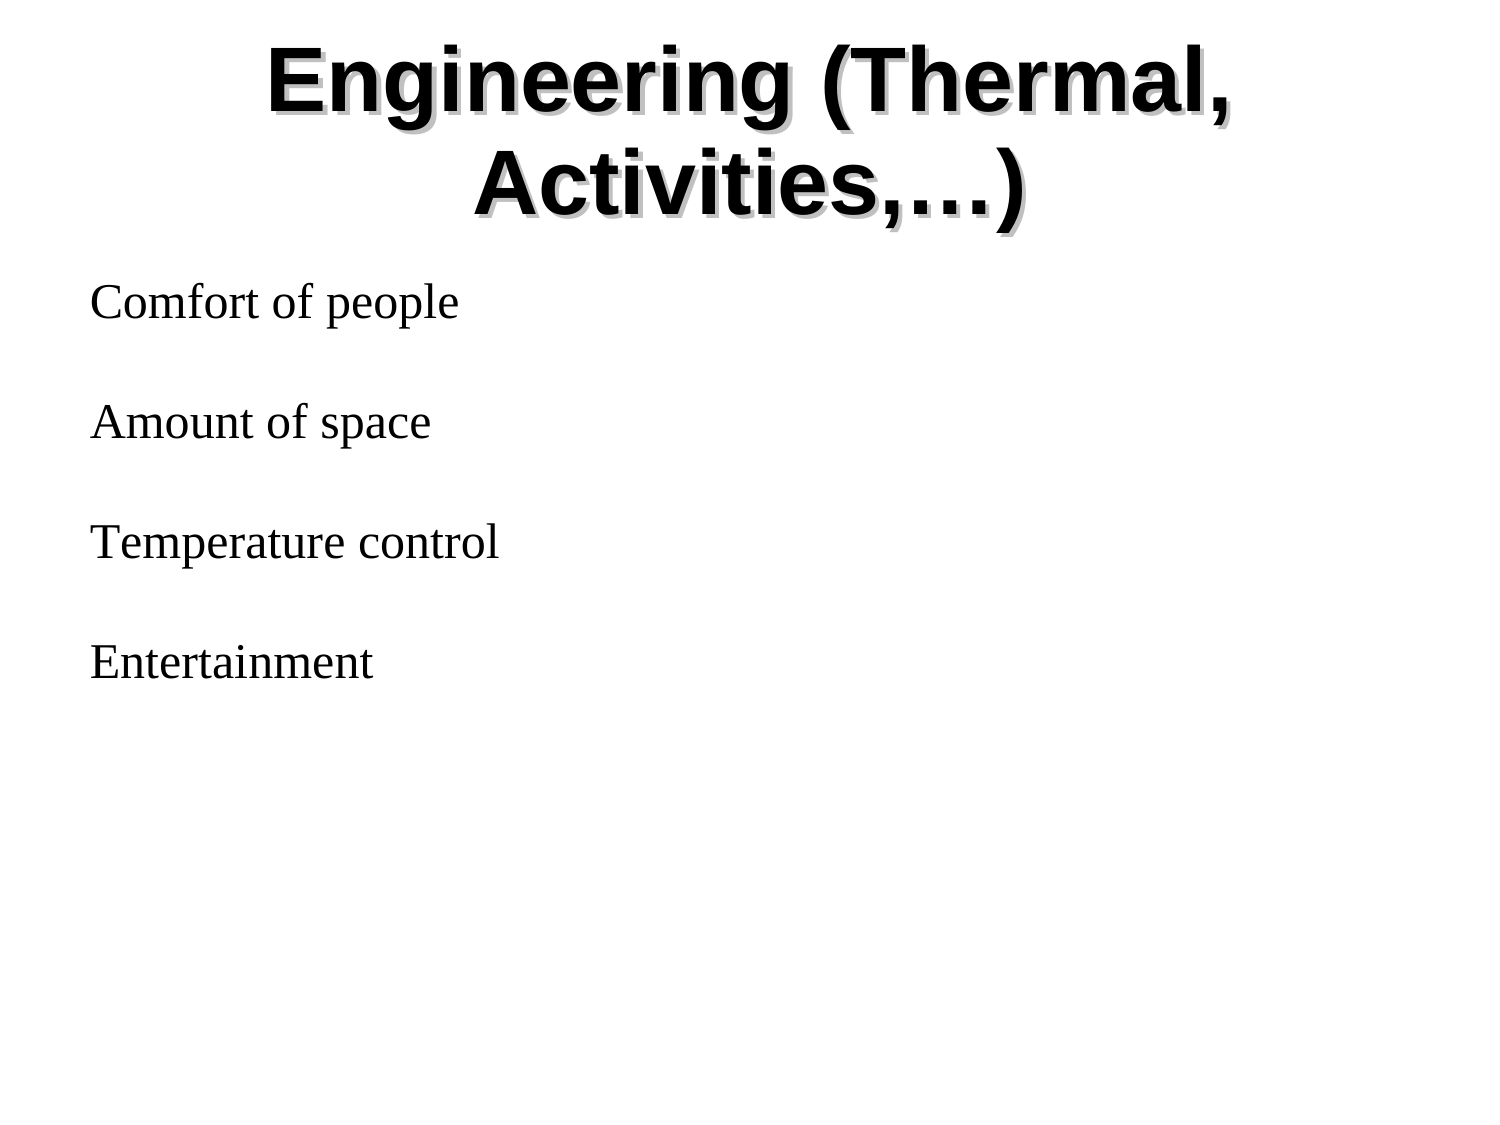

# Engineering (Thermal, Activities,…)
Comfort of people
Amount of space
Temperature control
Entertainment